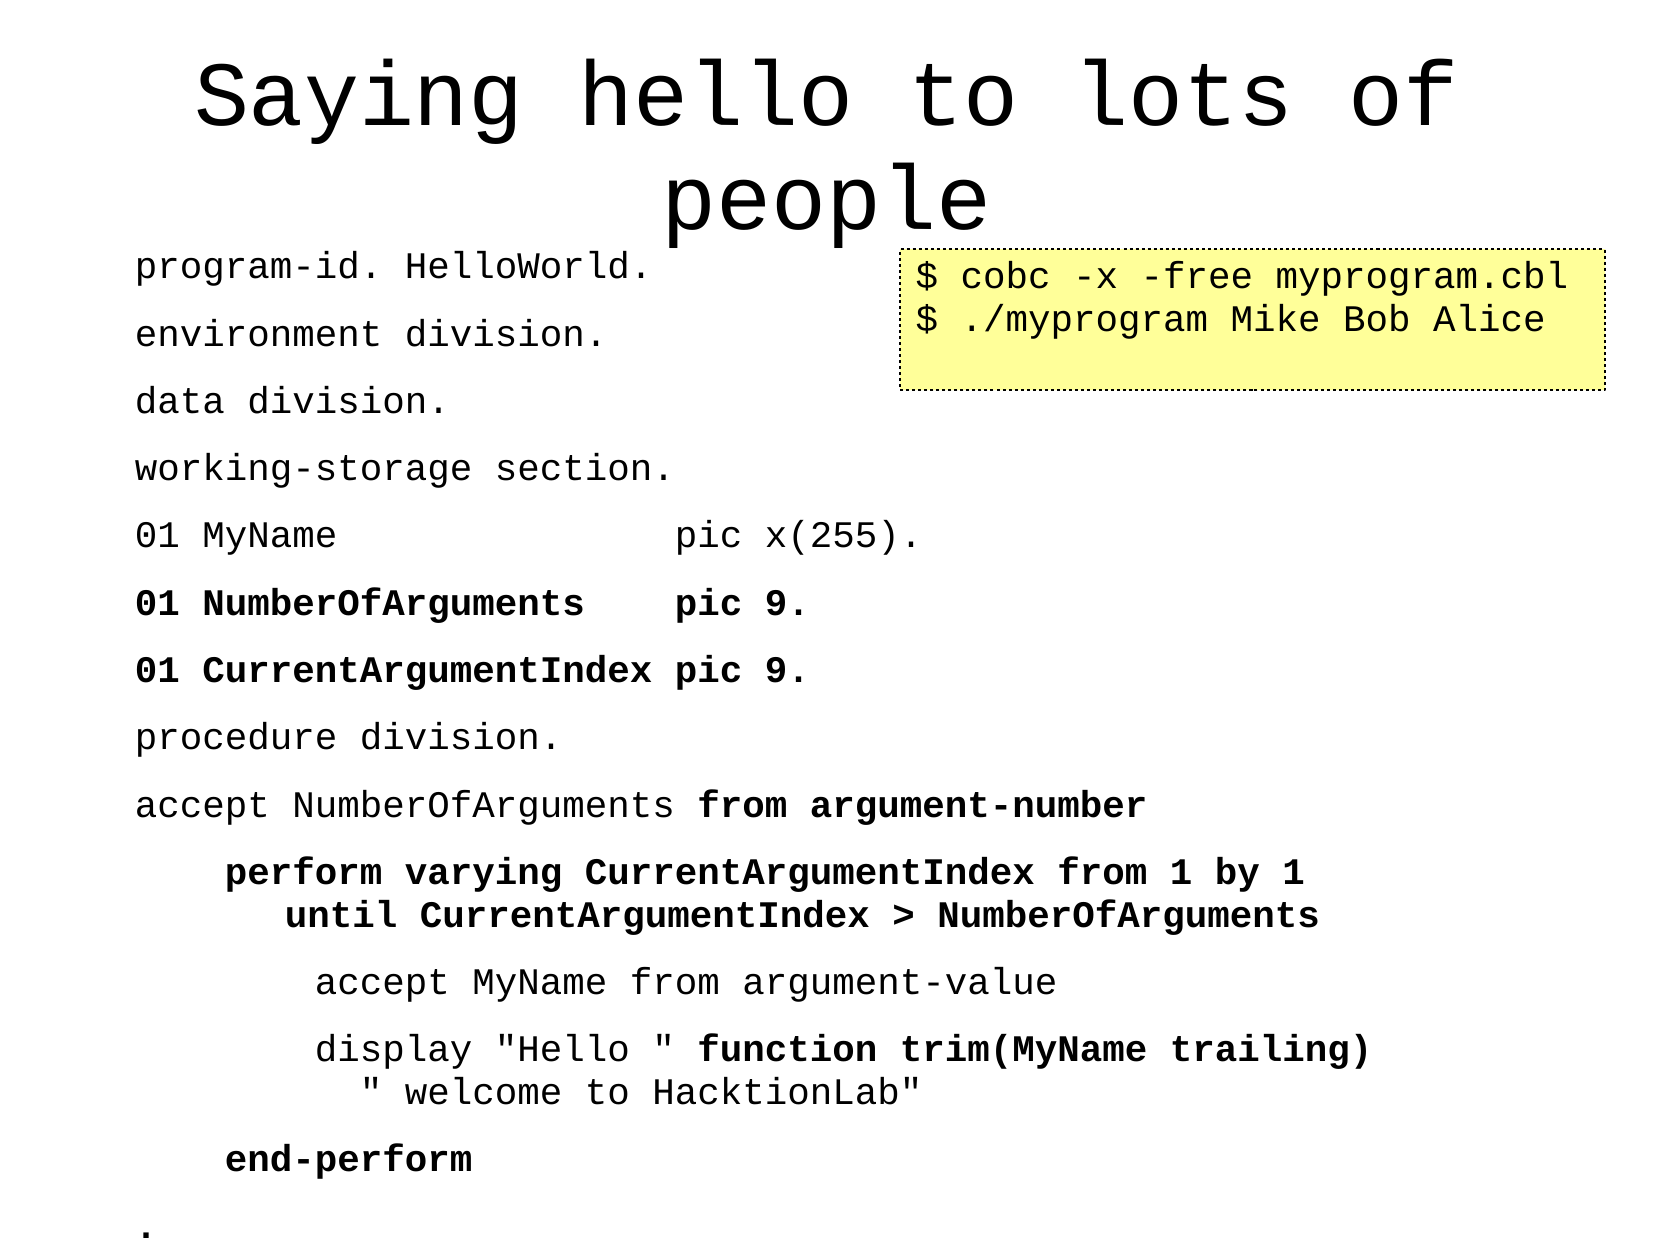

# Saying hello to lots of people
program-id. HelloWorld.
environment division.
data division.
working-storage section.
01 MyName pic x(255).
01 NumberOfArguments pic 9.
01 CurrentArgumentIndex pic 9.
procedure division.
accept NumberOfArguments from argument-number
 perform varying CurrentArgumentIndex from 1 by 1
		until CurrentArgumentIndex > NumberOfArguments
 accept MyName from argument-value
 display "Hello " function trim(MyName trailing)
			" welcome to HacktionLab"
 end-perform
.
$ cobc -x -free myprogram.cbl
$ ./myprogram Mike Bob Alice